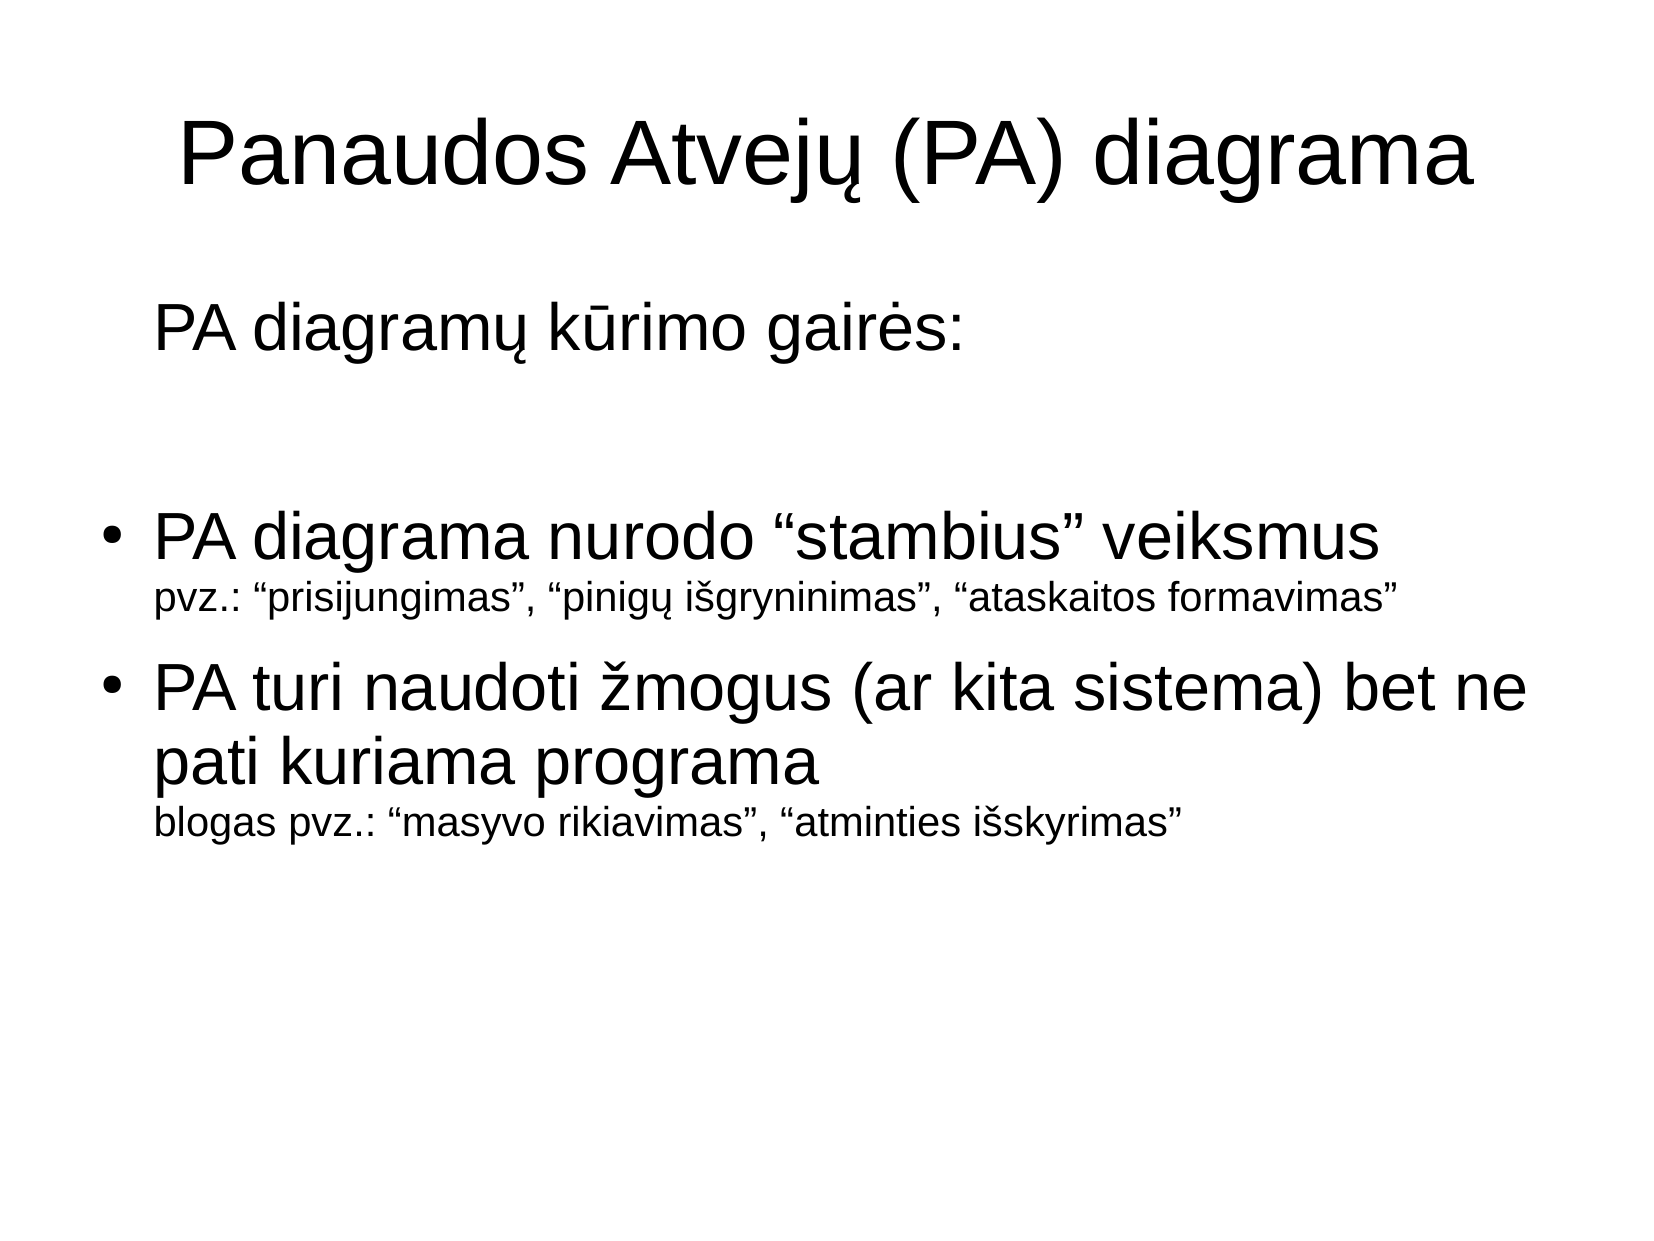

# Panaudos Atvejų (PA) diagrama
PA diagramų kūrimo gairės:
PA diagrama nurodo “stambius” veiksmus
pvz.: “prisijungimas”, “pinigų išgryninimas”, “ataskaitos formavimas”
PA turi naudoti žmogus (ar kita sistema) bet ne pati kuriama programa
blogas pvz.: “masyvo rikiavimas”, “atminties išskyrimas”